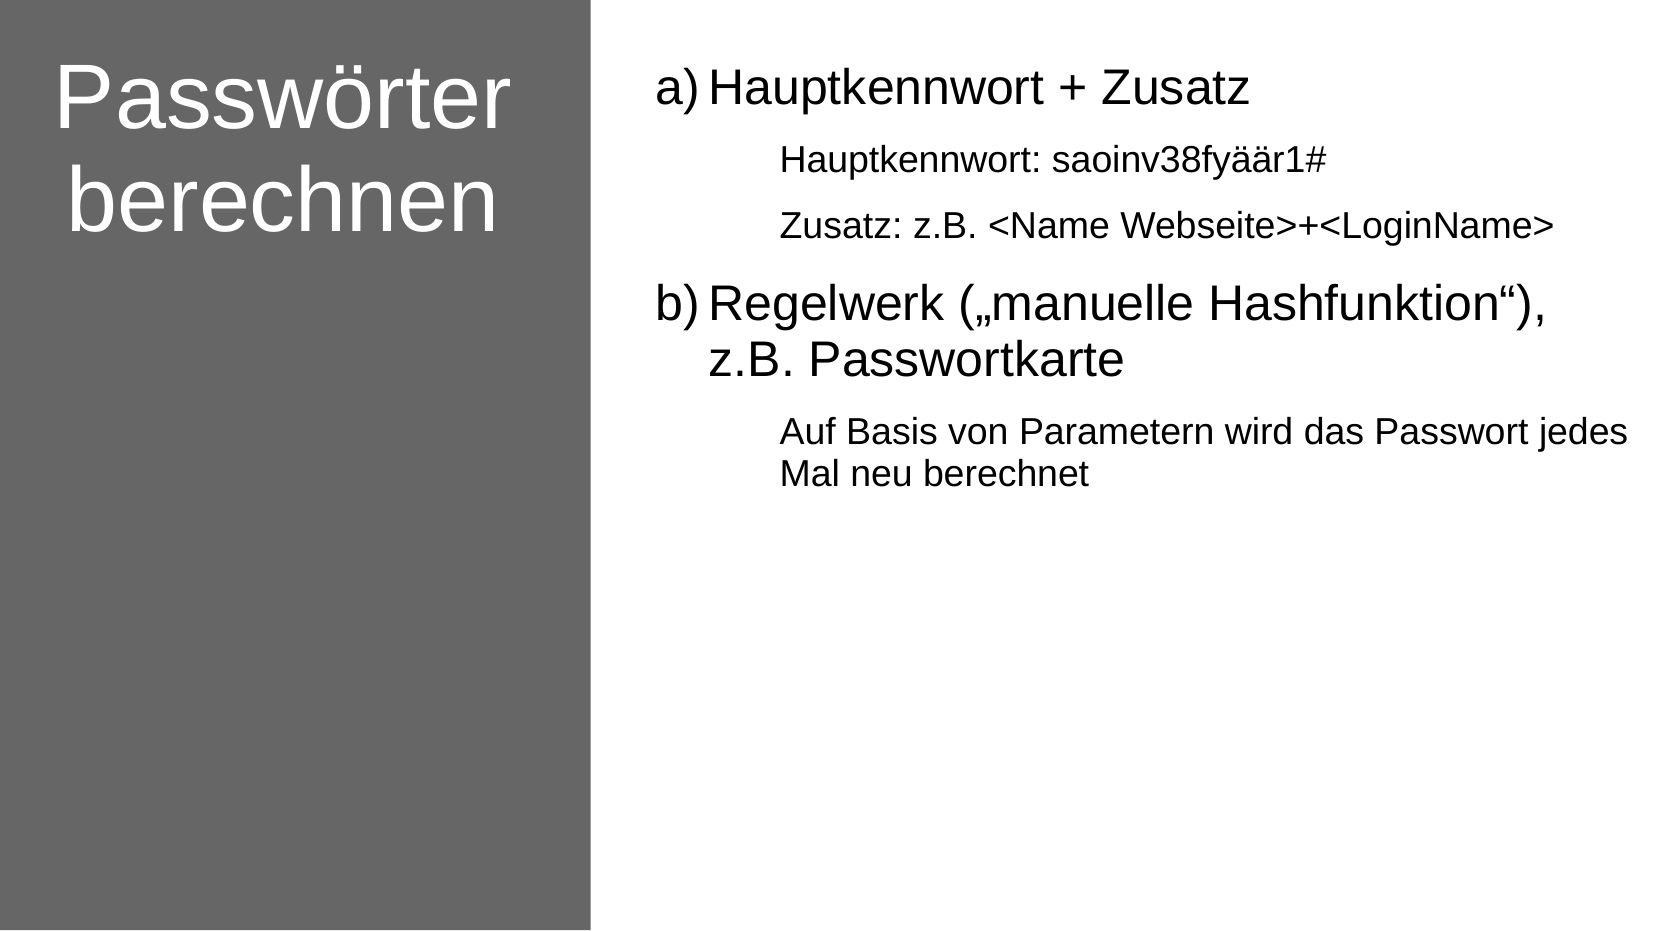

# Passwörter berechnen
Hauptkennwort + Zusatz
Hauptkennwort: saoinv38fyäär1#
Zusatz: z.B. <Name Webseite>+<LoginName>
Regelwerk („manuelle Hashfunktion“), z.B. Passwortkarte
Auf Basis von Parametern wird das Passwort jedes Mal neu berechnet